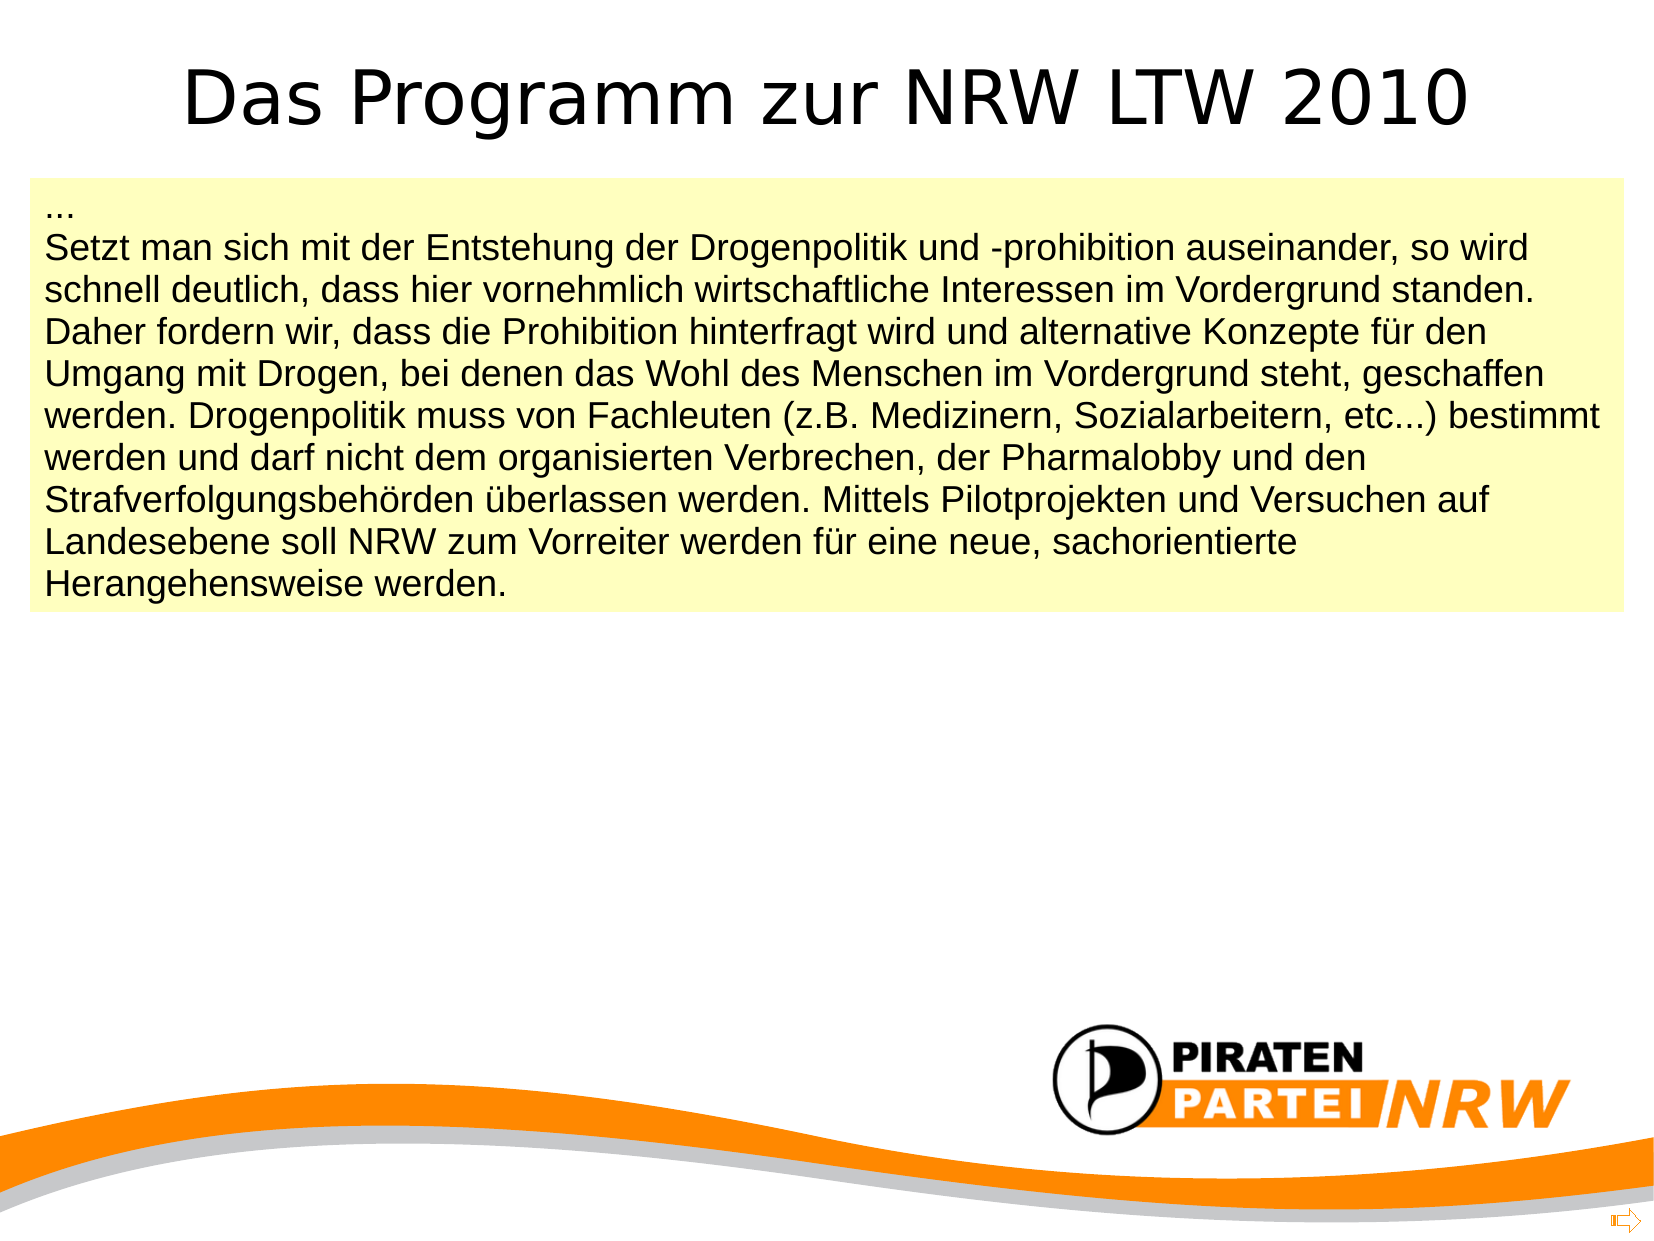

# Das Programm zur NRW LTW 2010
| ... Setzt man sich mit der Entstehung der Drogenpolitik und -prohibition auseinander, so wird schnell deutlich, dass hier vornehmlich wirtschaftliche Interessen im Vordergrund standen. Daher fordern wir, dass die Prohibition hinterfragt wird und alternative Konzepte für den Umgang mit Drogen, bei denen das Wohl des Menschen im Vordergrund steht, geschaffen werden. Drogenpolitik muss von Fachleuten (z.B. Medizinern, Sozialarbeitern, etc...) bestimmt werden und darf nicht dem organisierten Verbrechen, der Pharmalobby und den Strafverfolgungsbehörden überlassen werden. Mittels Pilotprojekten und Versuchen auf Landesebene soll NRW zum Vorreiter werden für eine neue, sachorientierte Herangehensweise werden. |
| --- |